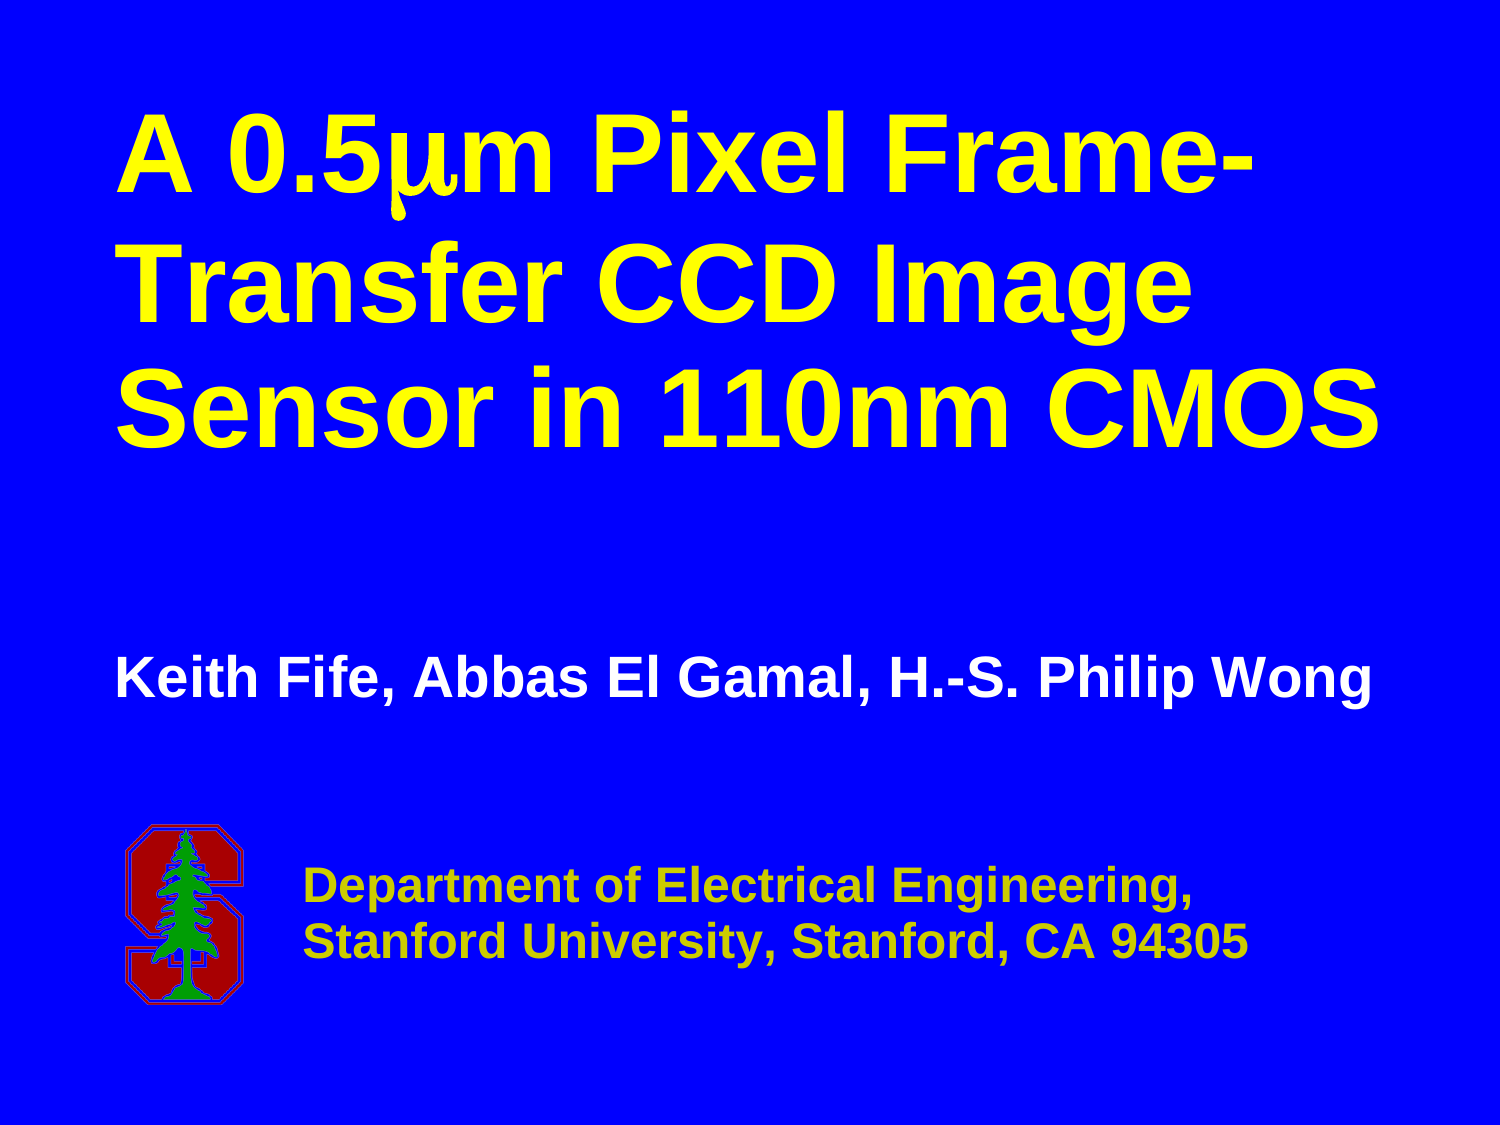

# A 0.5m Pixel Frame-Transfer CCD Image Sensor in 110nm CMOS
Keith Fife, Abbas El Gamal, H.-S. Philip Wong
Department of Electrical Engineering, Stanford University, Stanford, CA 94305